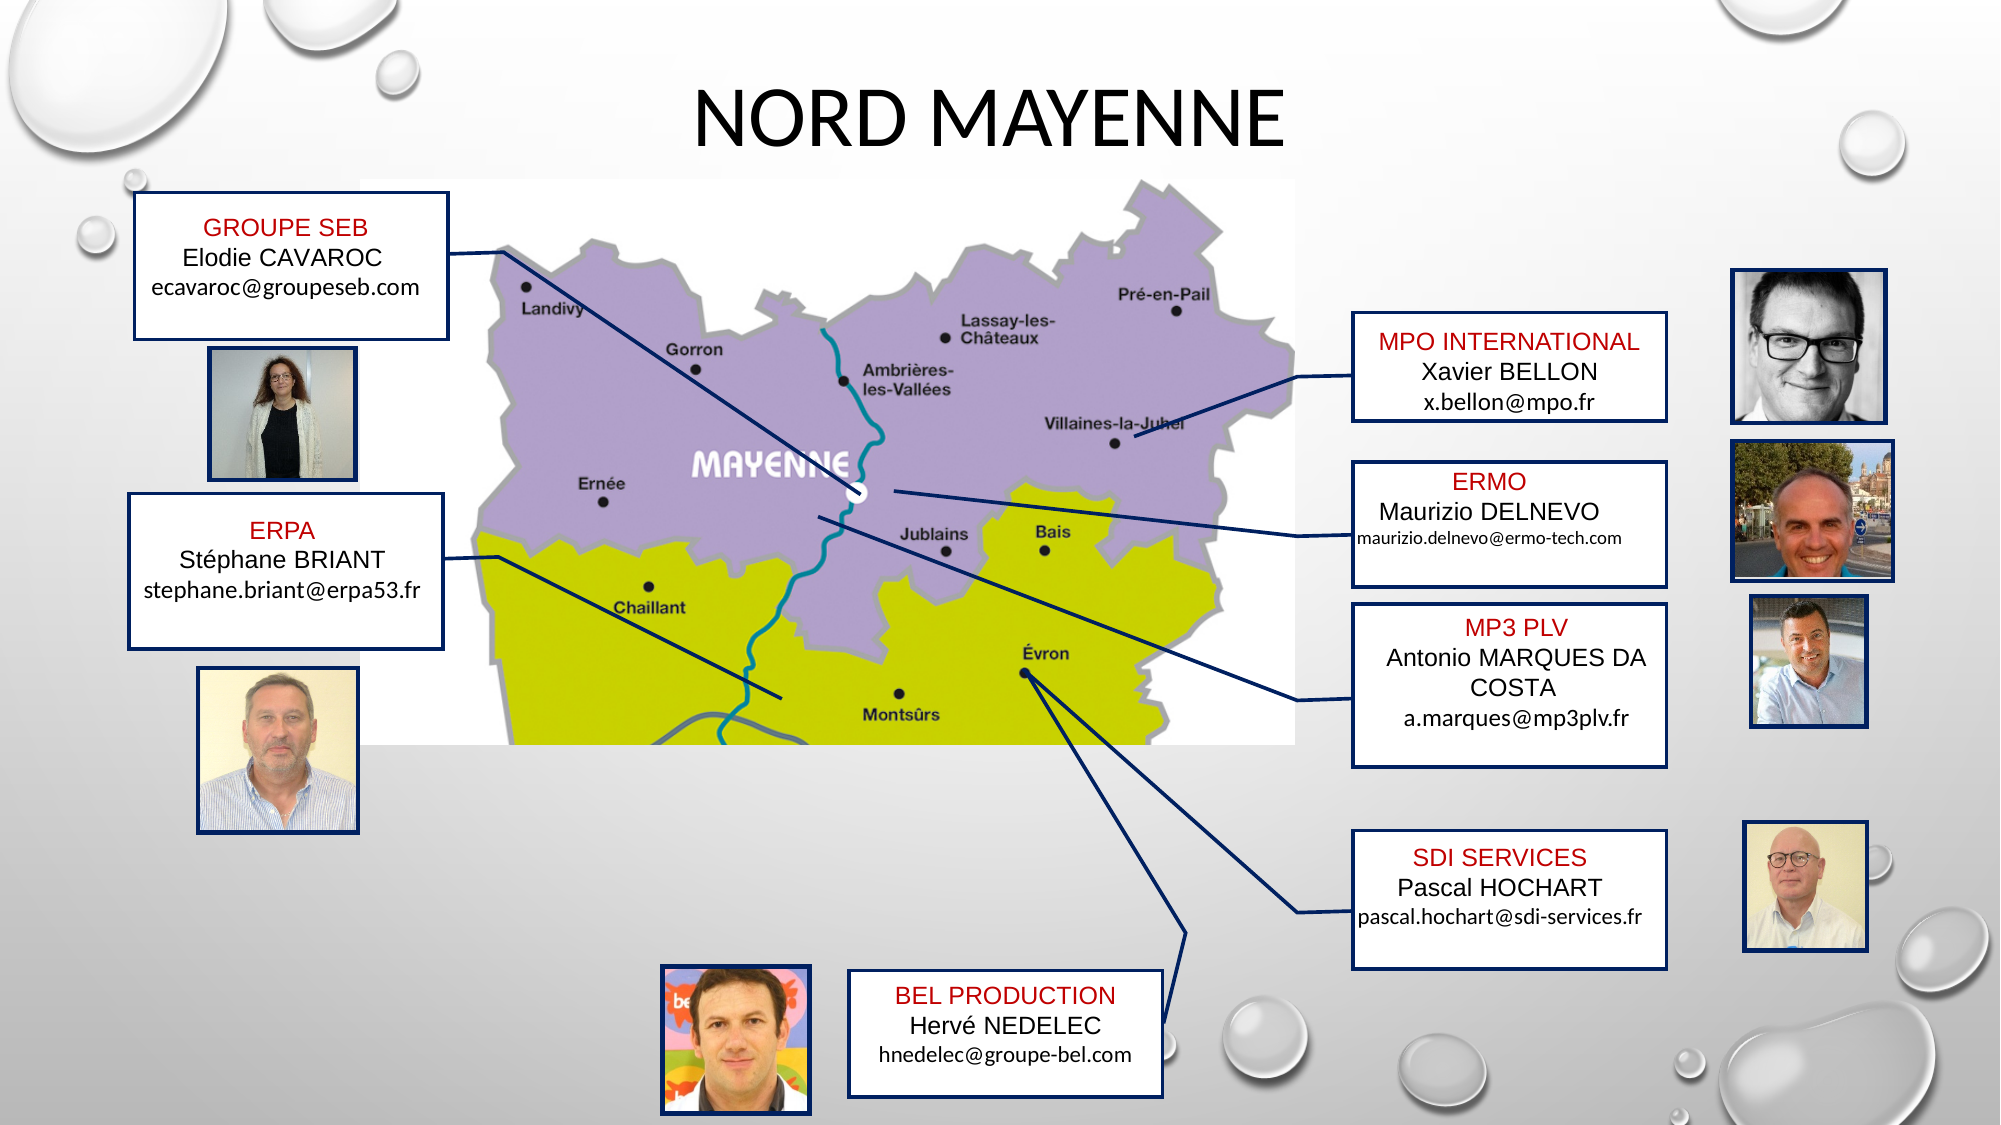

NORD MAYENNE
#
GROUPE SEB
Elodie CAVAROC
ecavaroc@groupeseb.com
MPO INTERNATIONAL
Xavier BELLON
x.bellon@mpo.fr
ERMO
Maurizio DELNEVO
maurizio.delnevo@ermo-tech.com
ERPA
Stéphane BRIANT
stephane.briant@erpa53.fr
MP3 PLV
Antonio MARQUES DA COSTA
a.marques@mp3plv.fr
SDI SERVICES
Pascal HOCHART
pascal.hochart@sdi-services.fr
BEL PRODUCTION
Hervé NEDELEC
hnedelec@groupe-bel.com